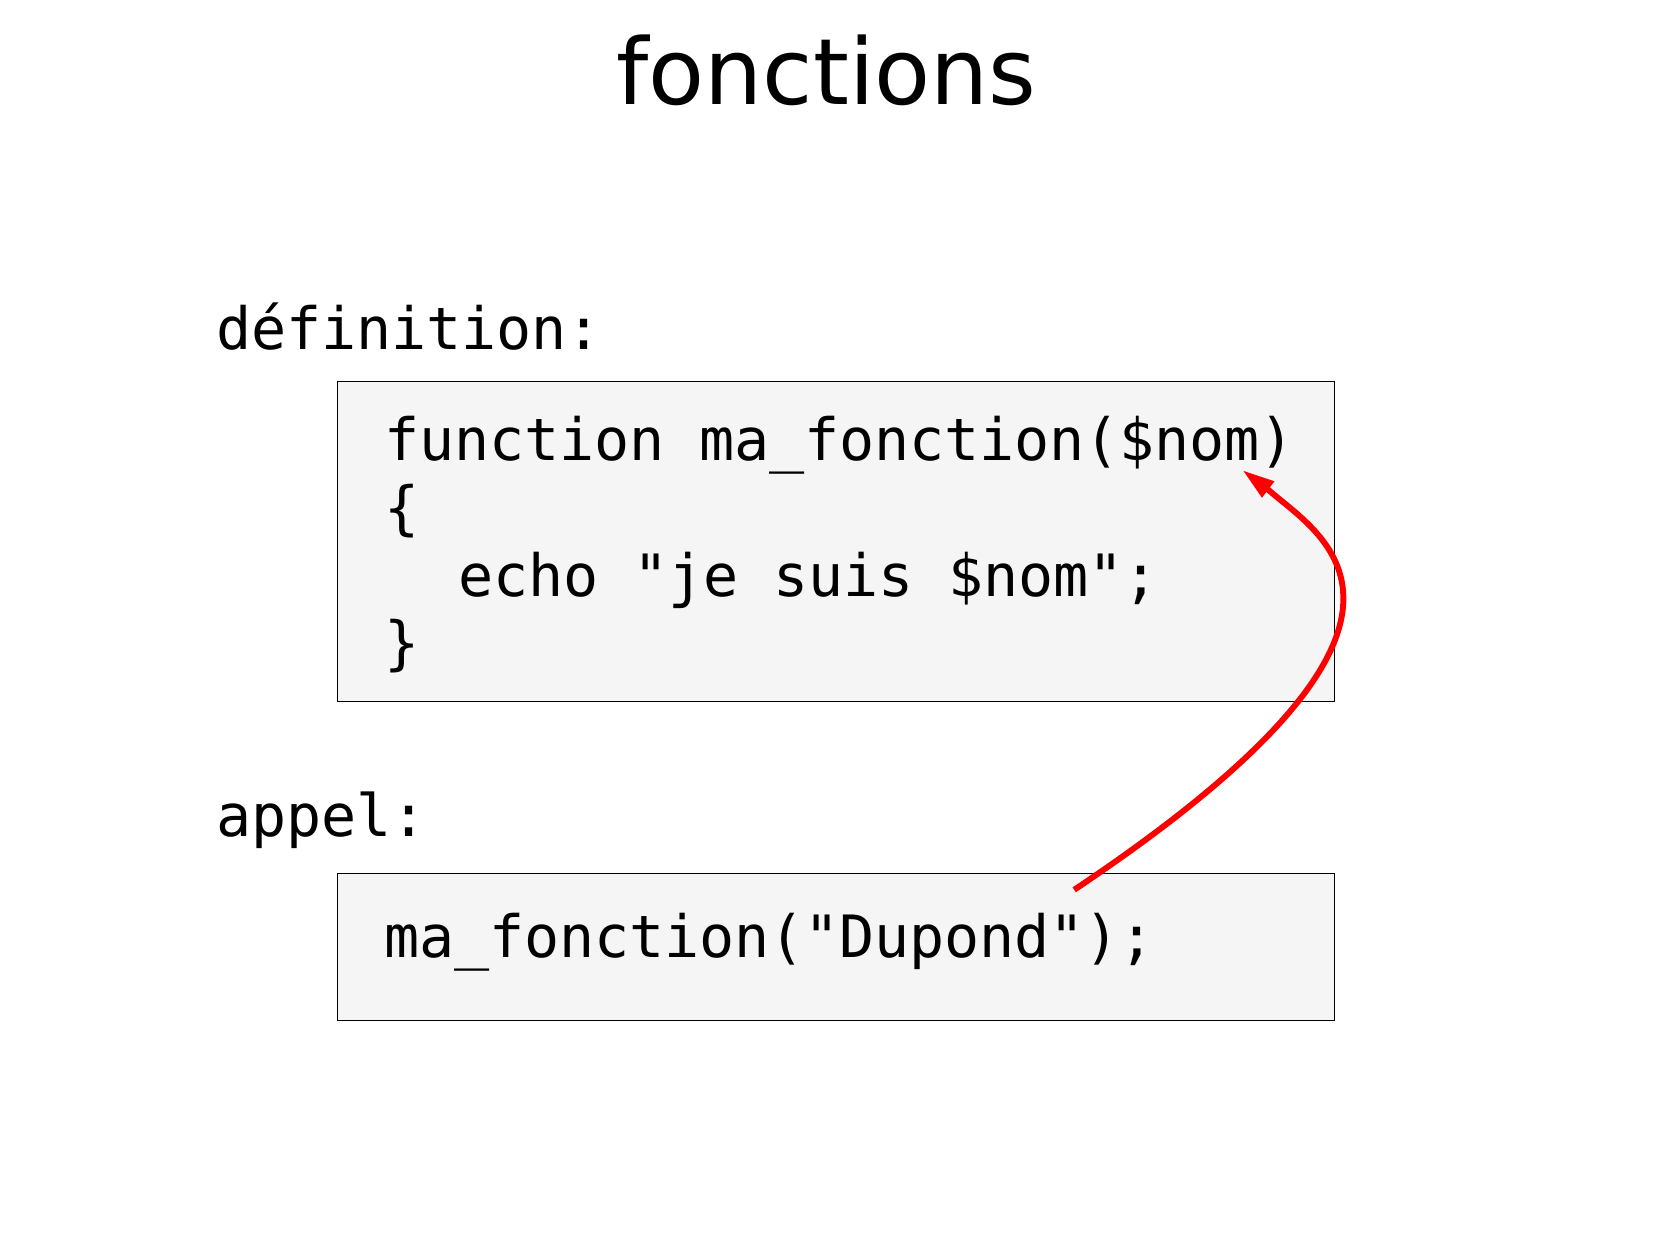

# fonctions
définition:
function ma_fonction($nom)
{
	echo "je suis $nom";
}
appel:
ma_fonction("Dupond");